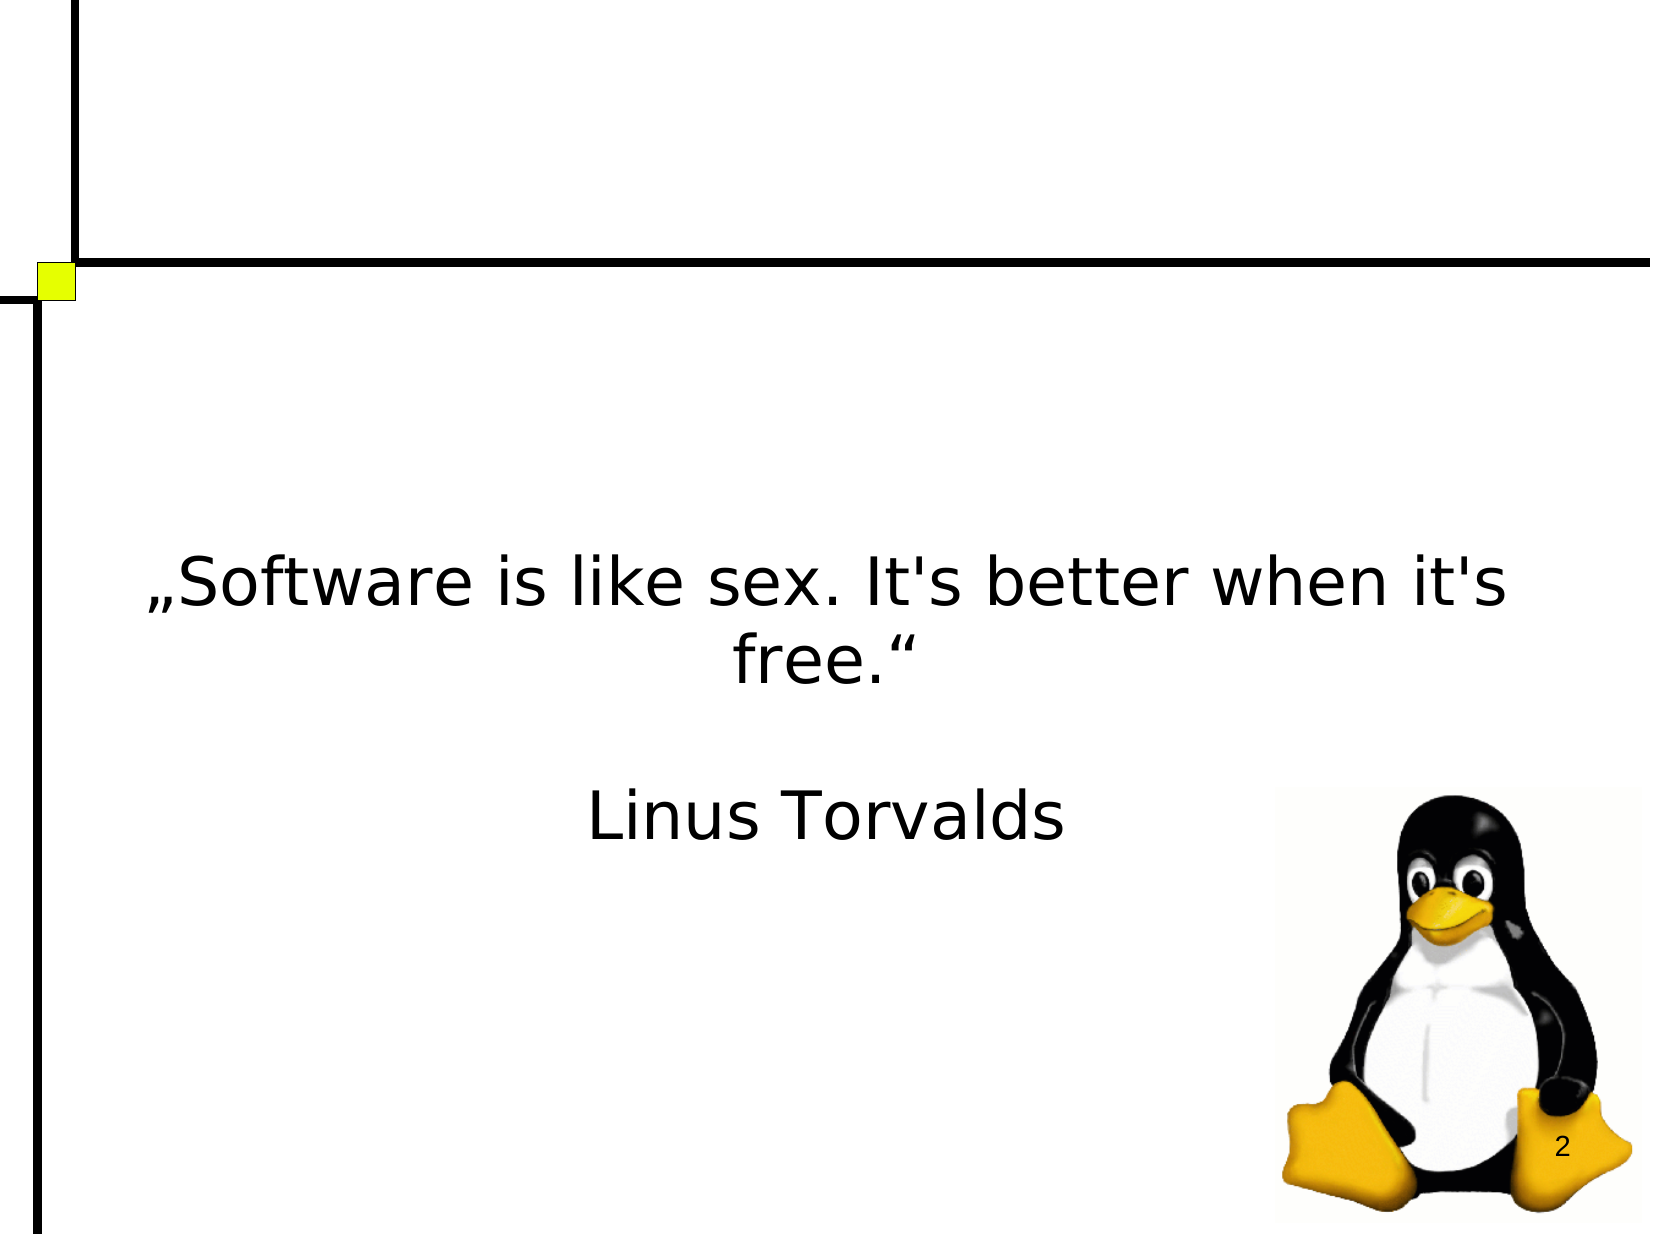

#
„Software is like sex. It's better when it's free.“
Linus Torvalds
2